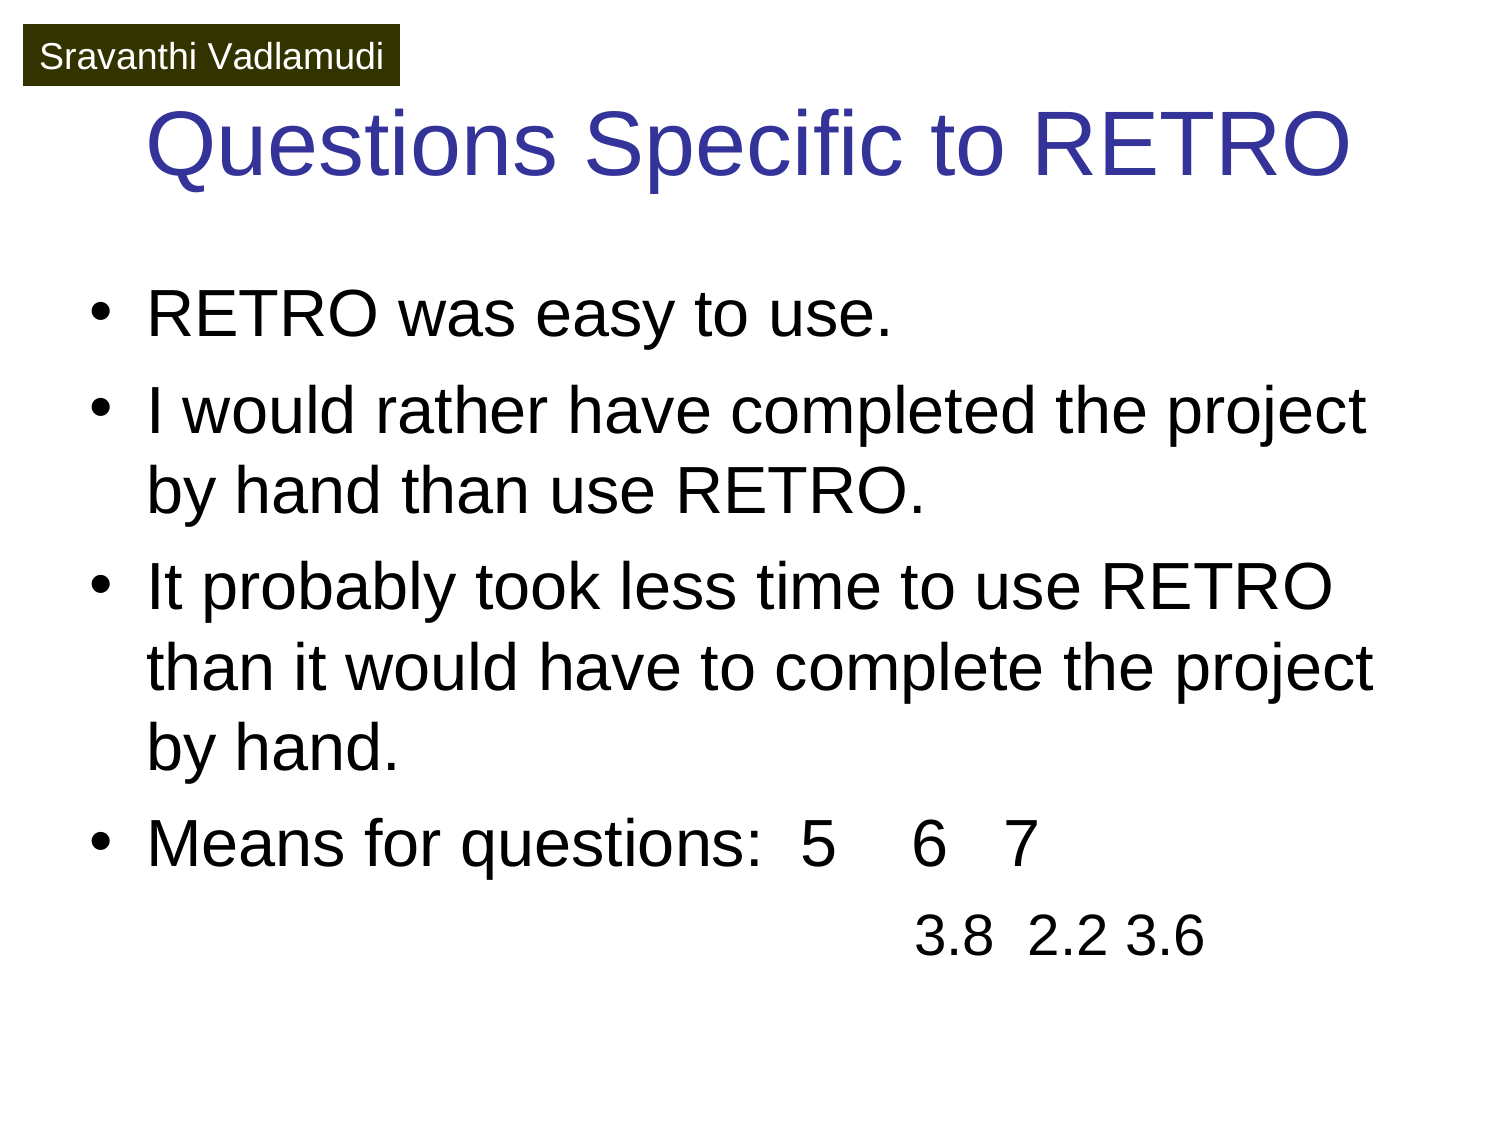

Sravanthi Vadlamudi
# Questions Specific to RETRO
RETRO was easy to use.
I would rather have completed the project by hand than use RETRO.
It probably took less time to use RETRO than it would have to complete the project by hand.
Means for questions: 5 6 7
 3.8 2.2 3.6